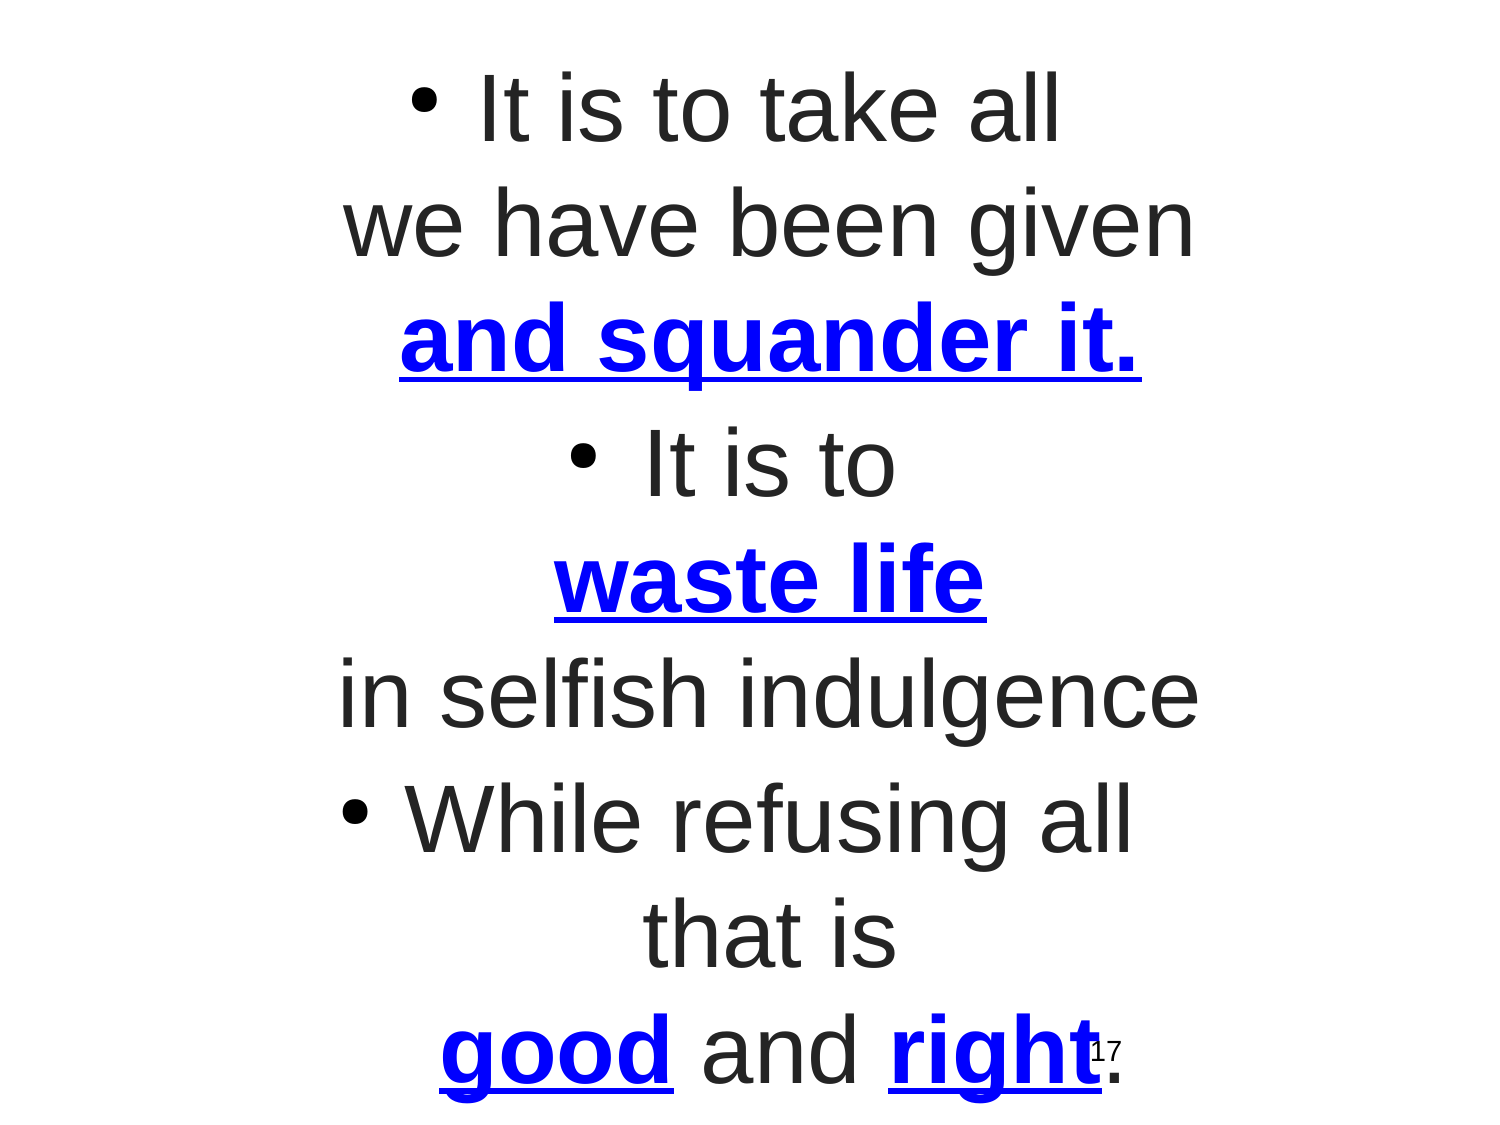

# It is to take all we have been given and squander it.
It is to
waste life
in selfish indulgence
While refusing all
that is
good and right.
17